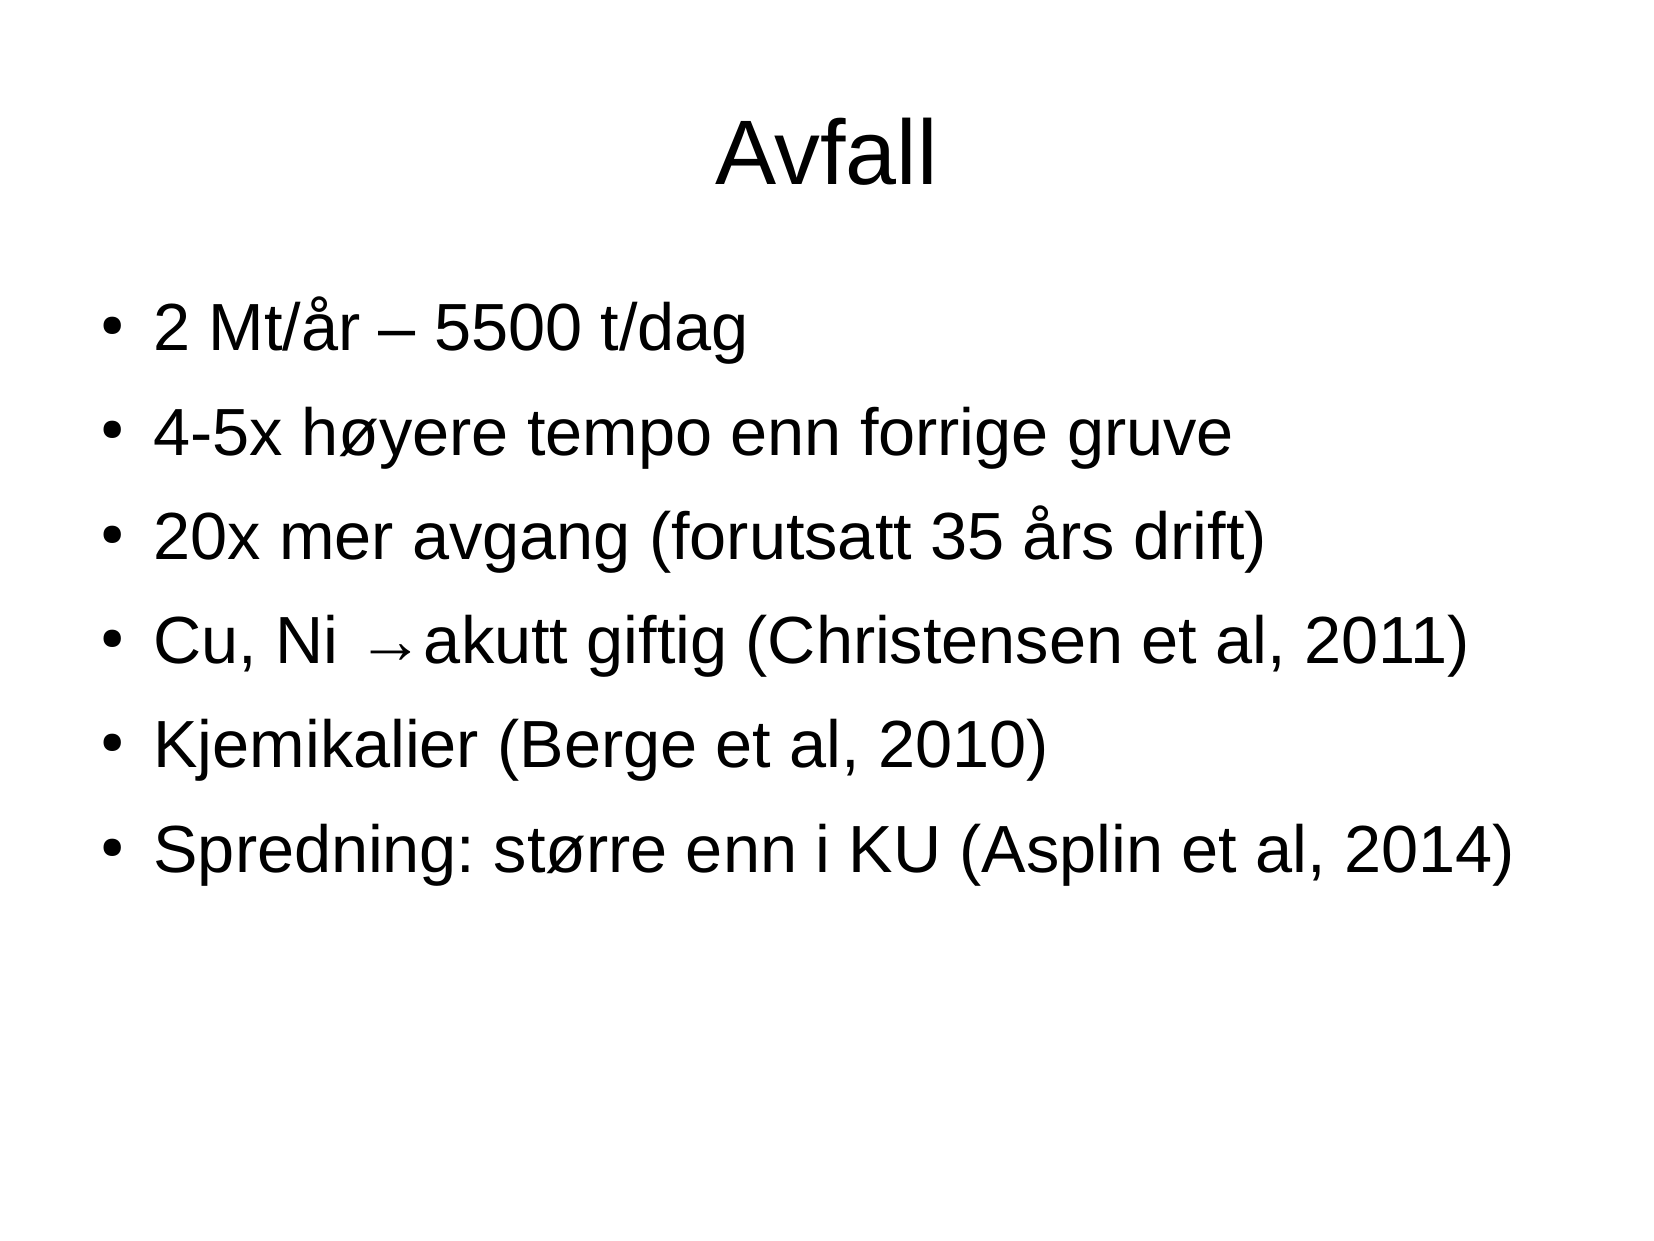

# Avfall
2 Mt/år – 5500 t/dag
4-5x høyere tempo enn forrige gruve
20x mer avgang (forutsatt 35 års drift)
Cu, Ni →akutt giftig (Christensen et al, 2011)
Kjemikalier (Berge et al, 2010)
Spredning: større enn i KU (Asplin et al, 2014)